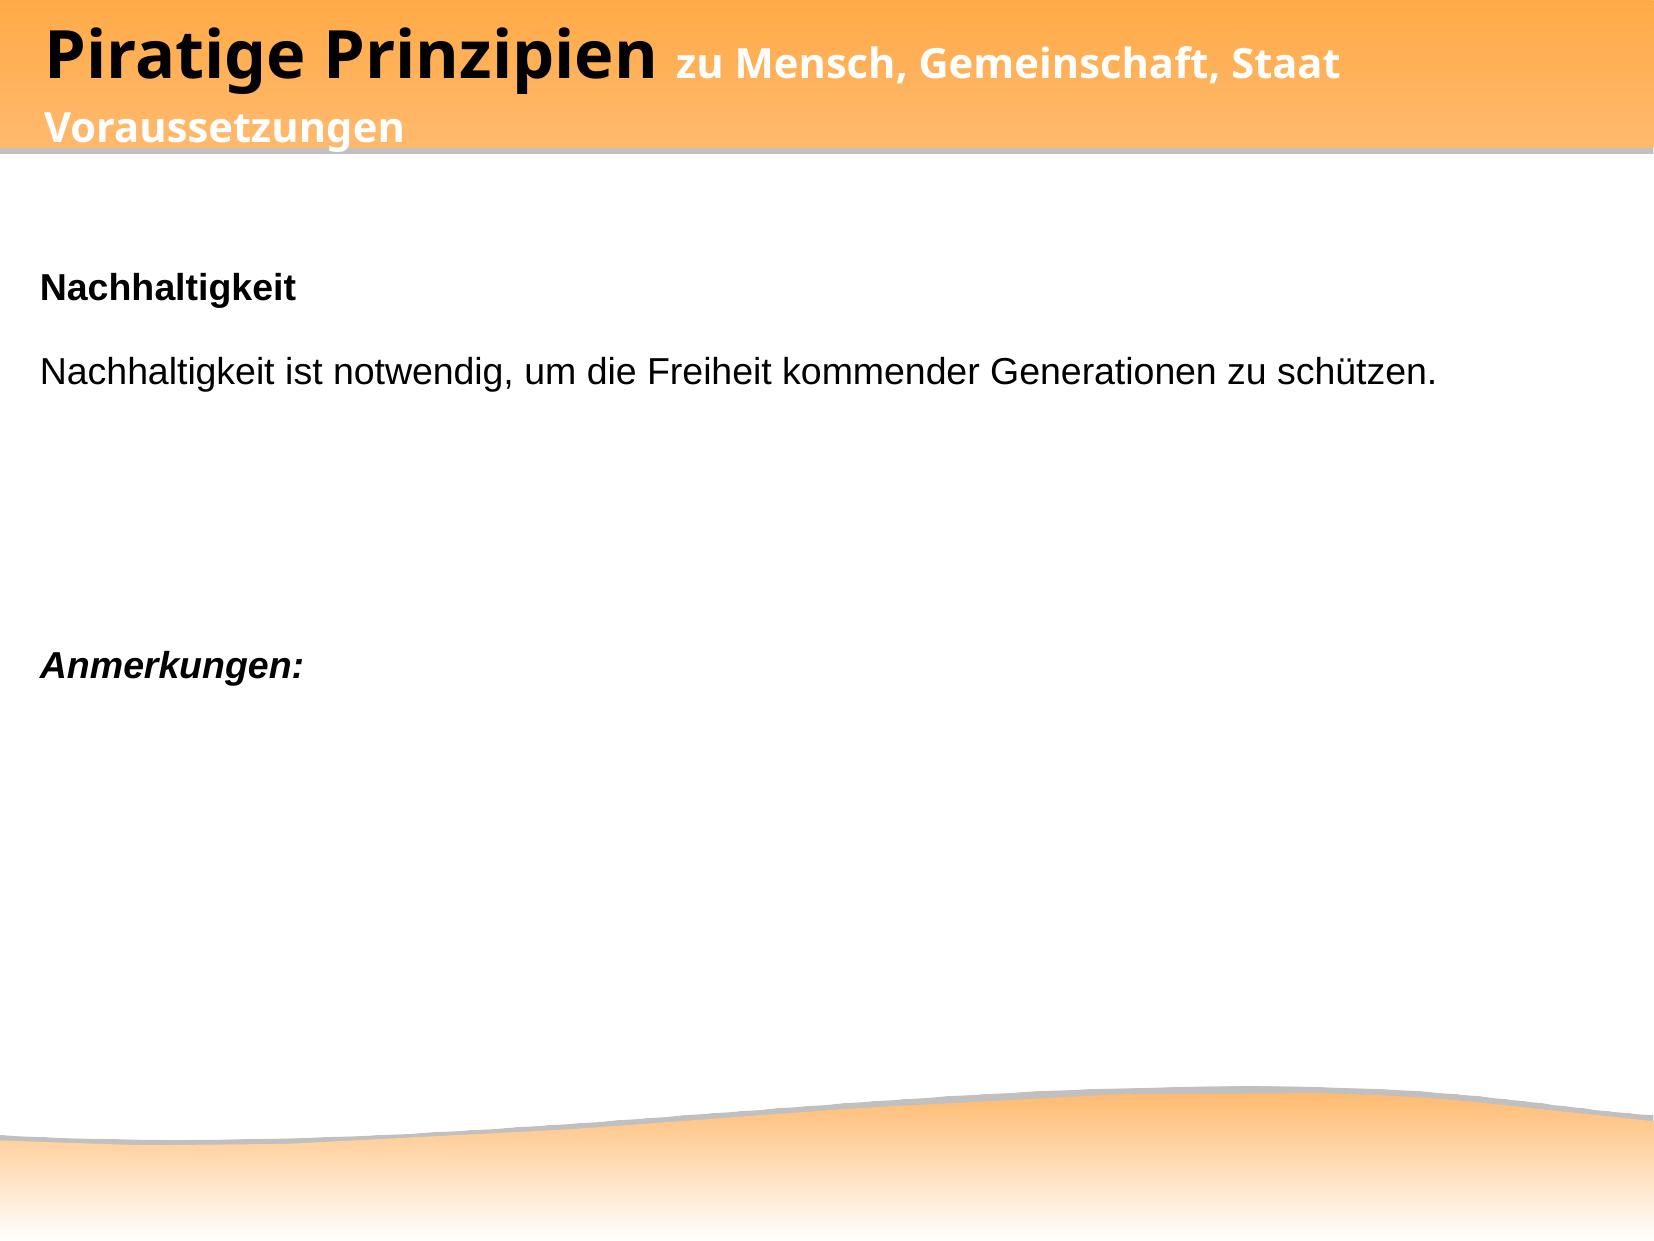

Piratige Prinzipien zu Mensch, Gemeinschaft, Staat
Voraussetzungen
Nachhaltigkeit
Nachhaltigkeit ist notwendig, um die Freiheit kommender Generationen zu schützen.
Anmerkungen: